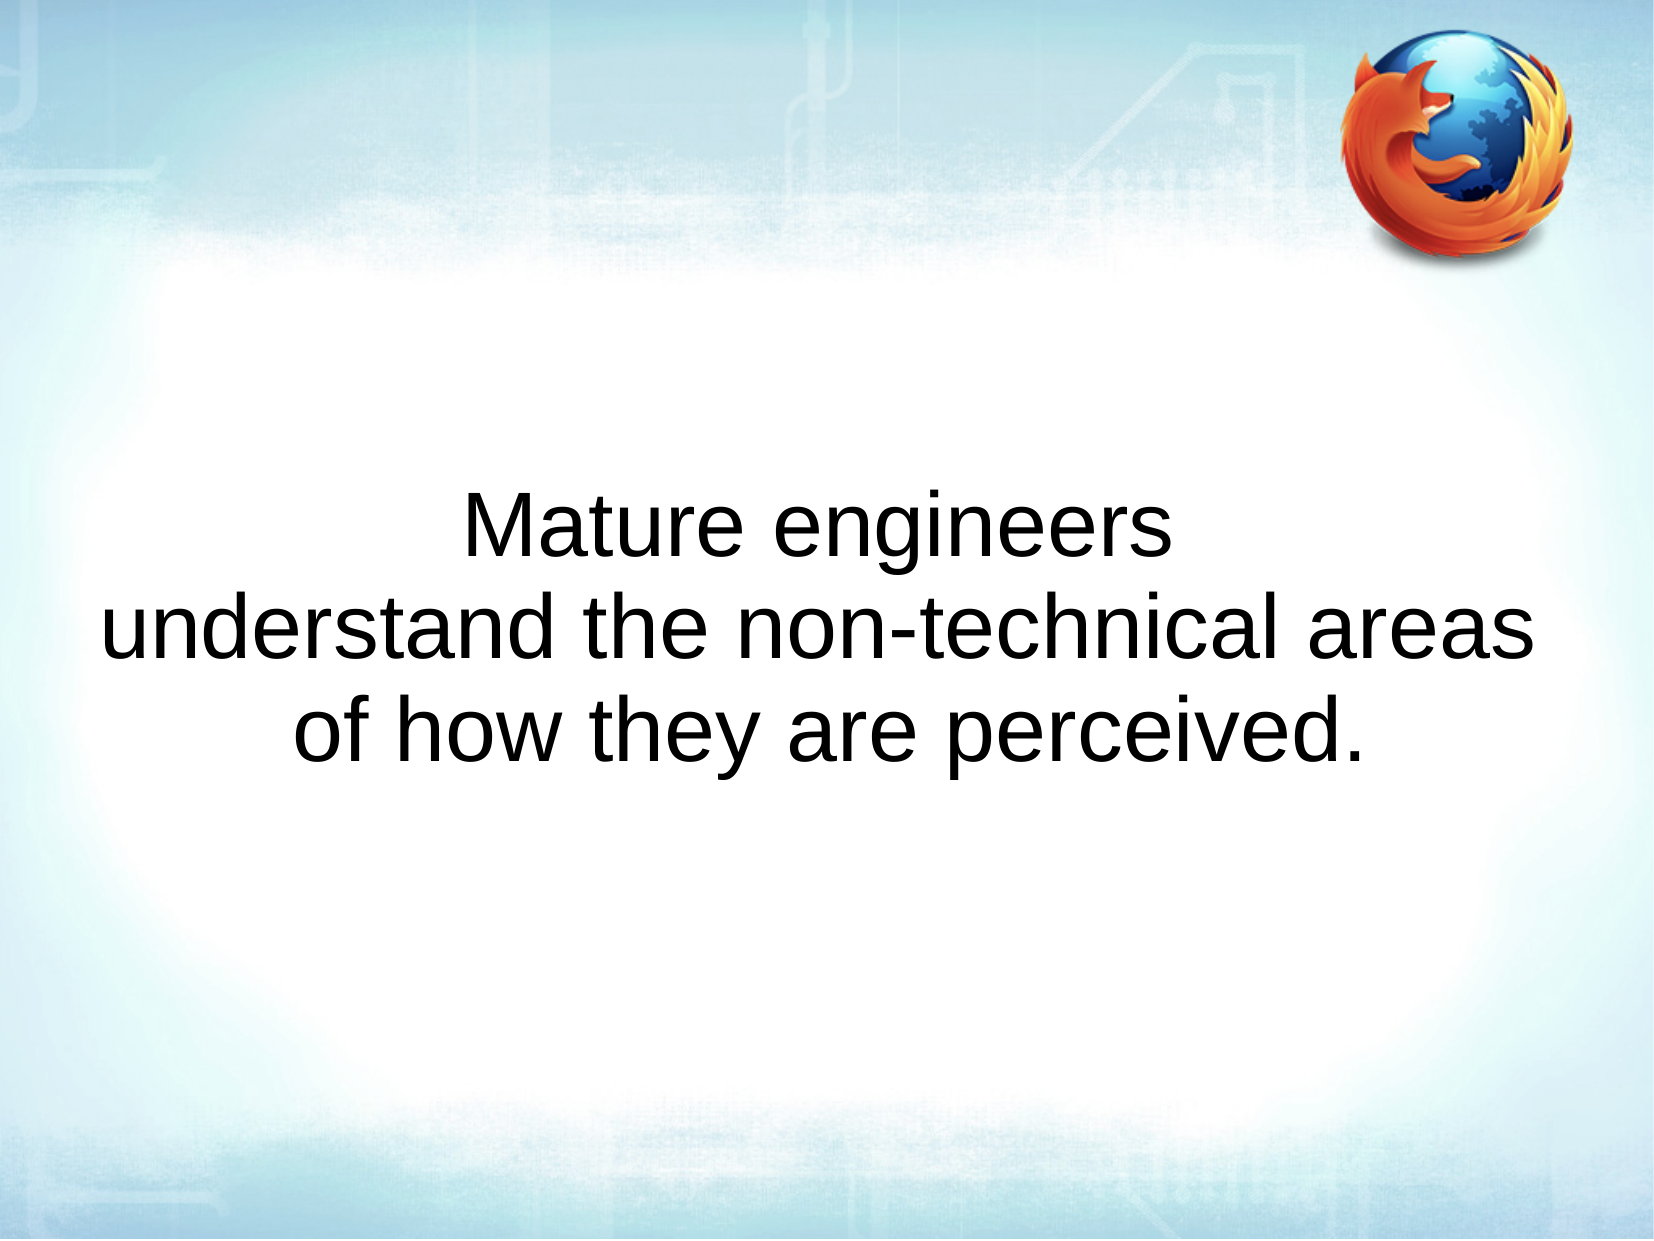

# Mature engineers understand the non-technical areas of how they are perceived.